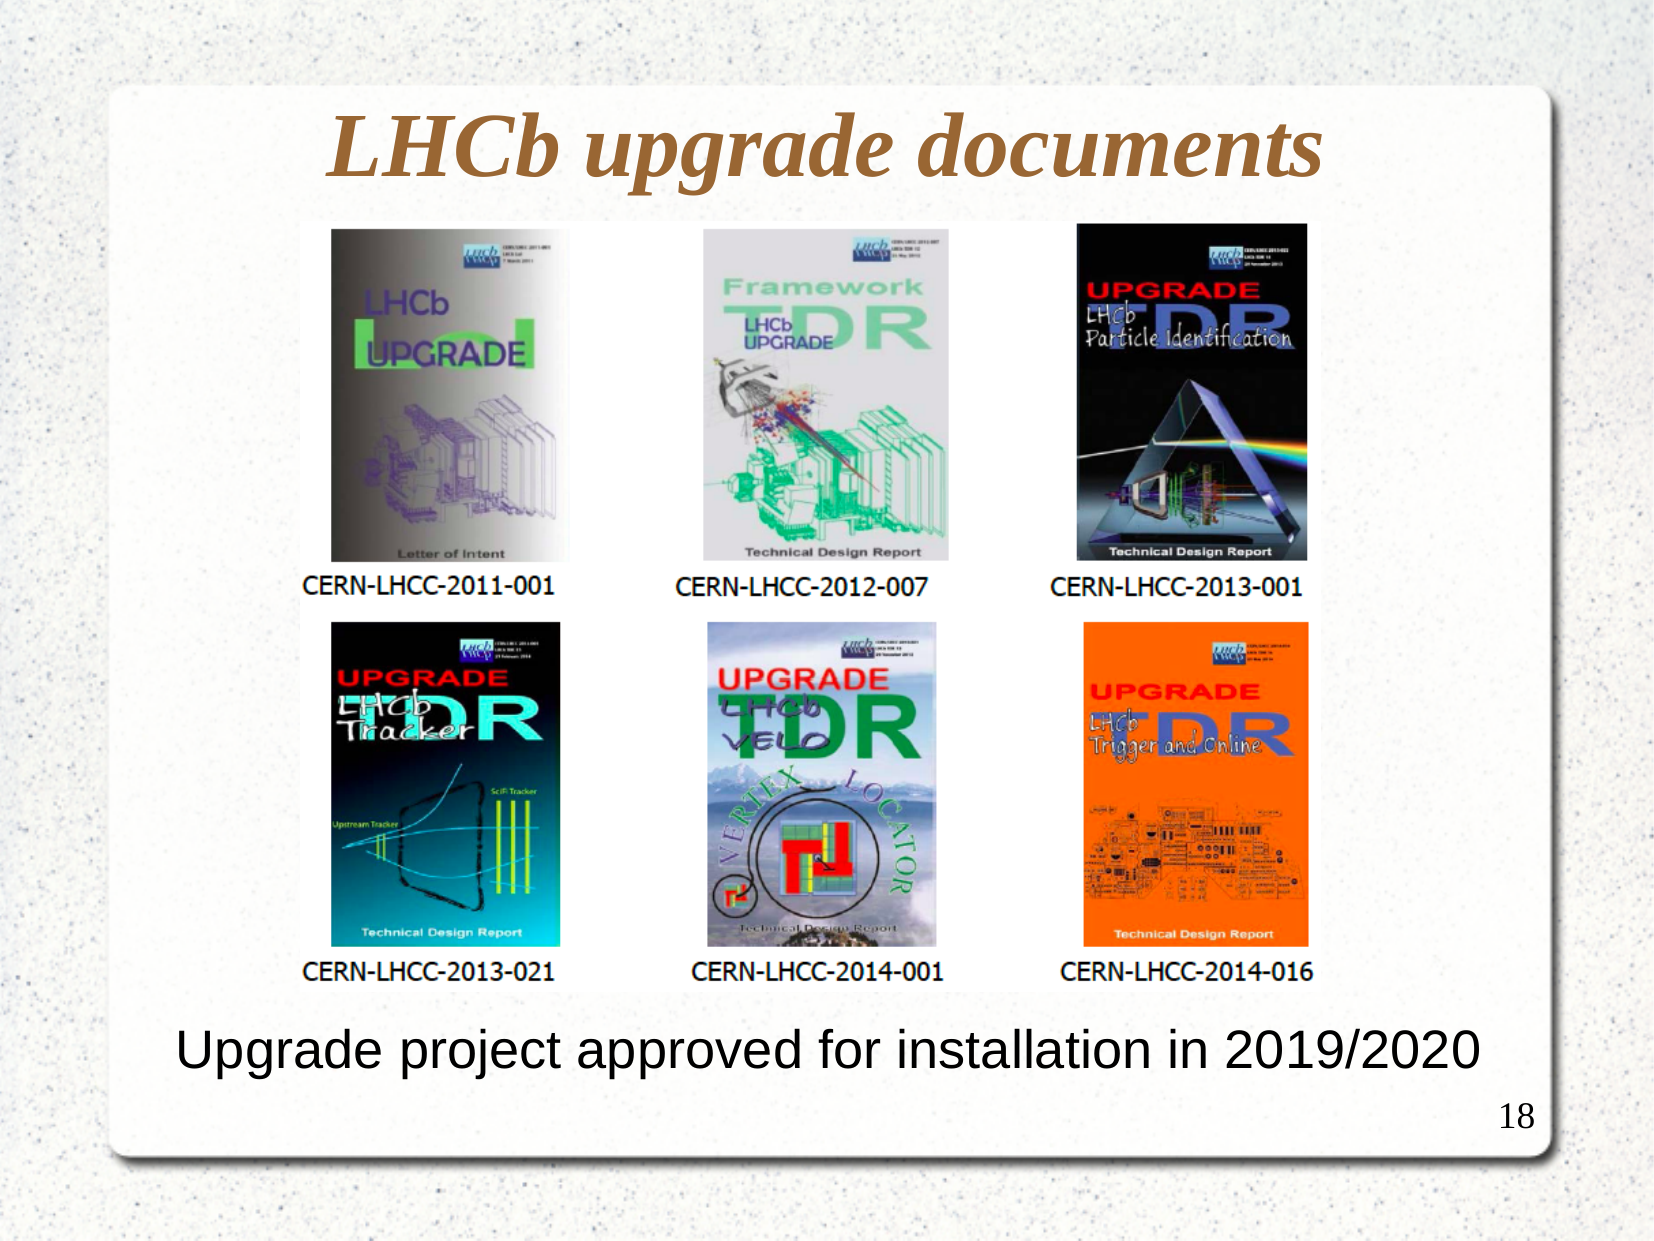

# LHCb upgrade documents
Upgrade project approved for installation in 2019/2020
18